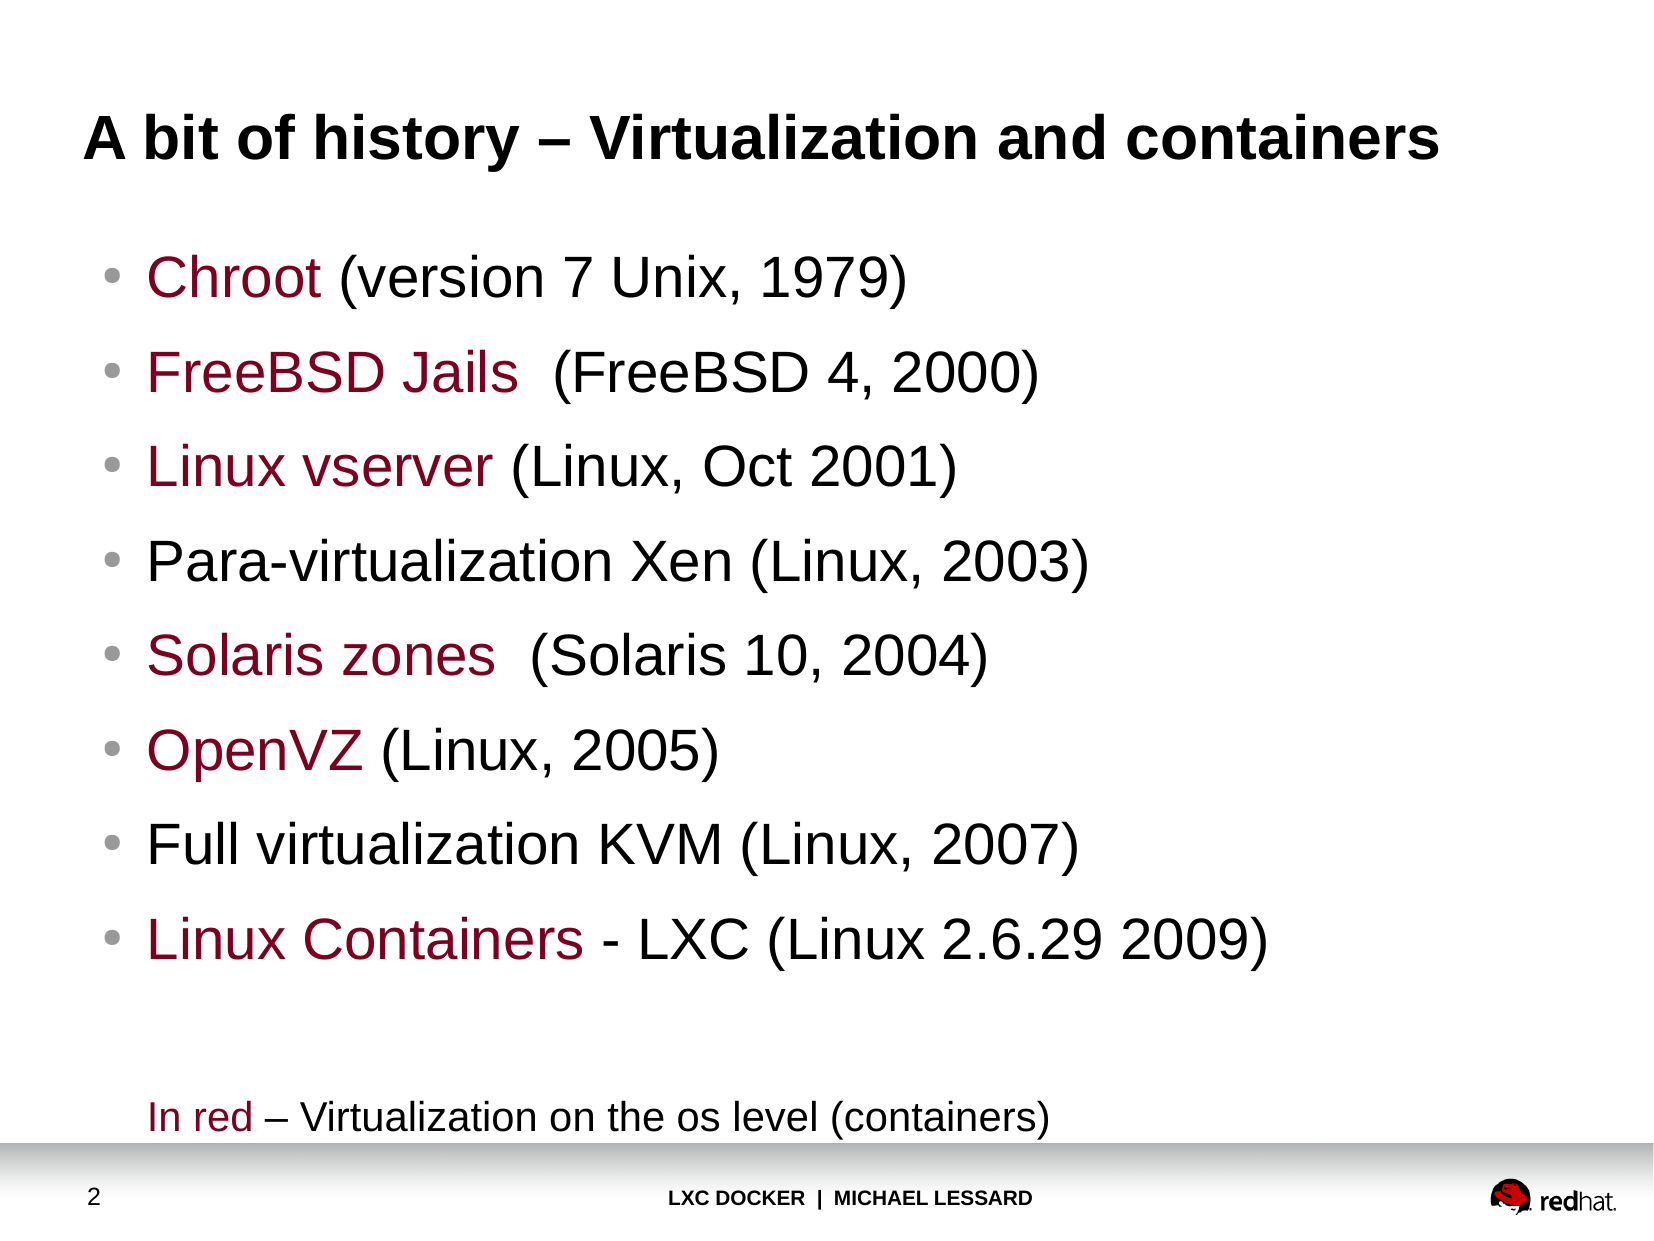

# A bit of history – Virtualization and containers
Chroot (version 7 Unix, 1979)
FreeBSD Jails (FreeBSD 4, 2000)
Linux vserver (Linux, Oct 2001)
Para-virtualization Xen (Linux, 2003)
Solaris zones (Solaris 10, 2004)
OpenVZ (Linux, 2005)
Full virtualization KVM (Linux, 2007)
Linux Containers - LXC (Linux 2.6.29 2009)
In red – Virtualization on the os level (containers)